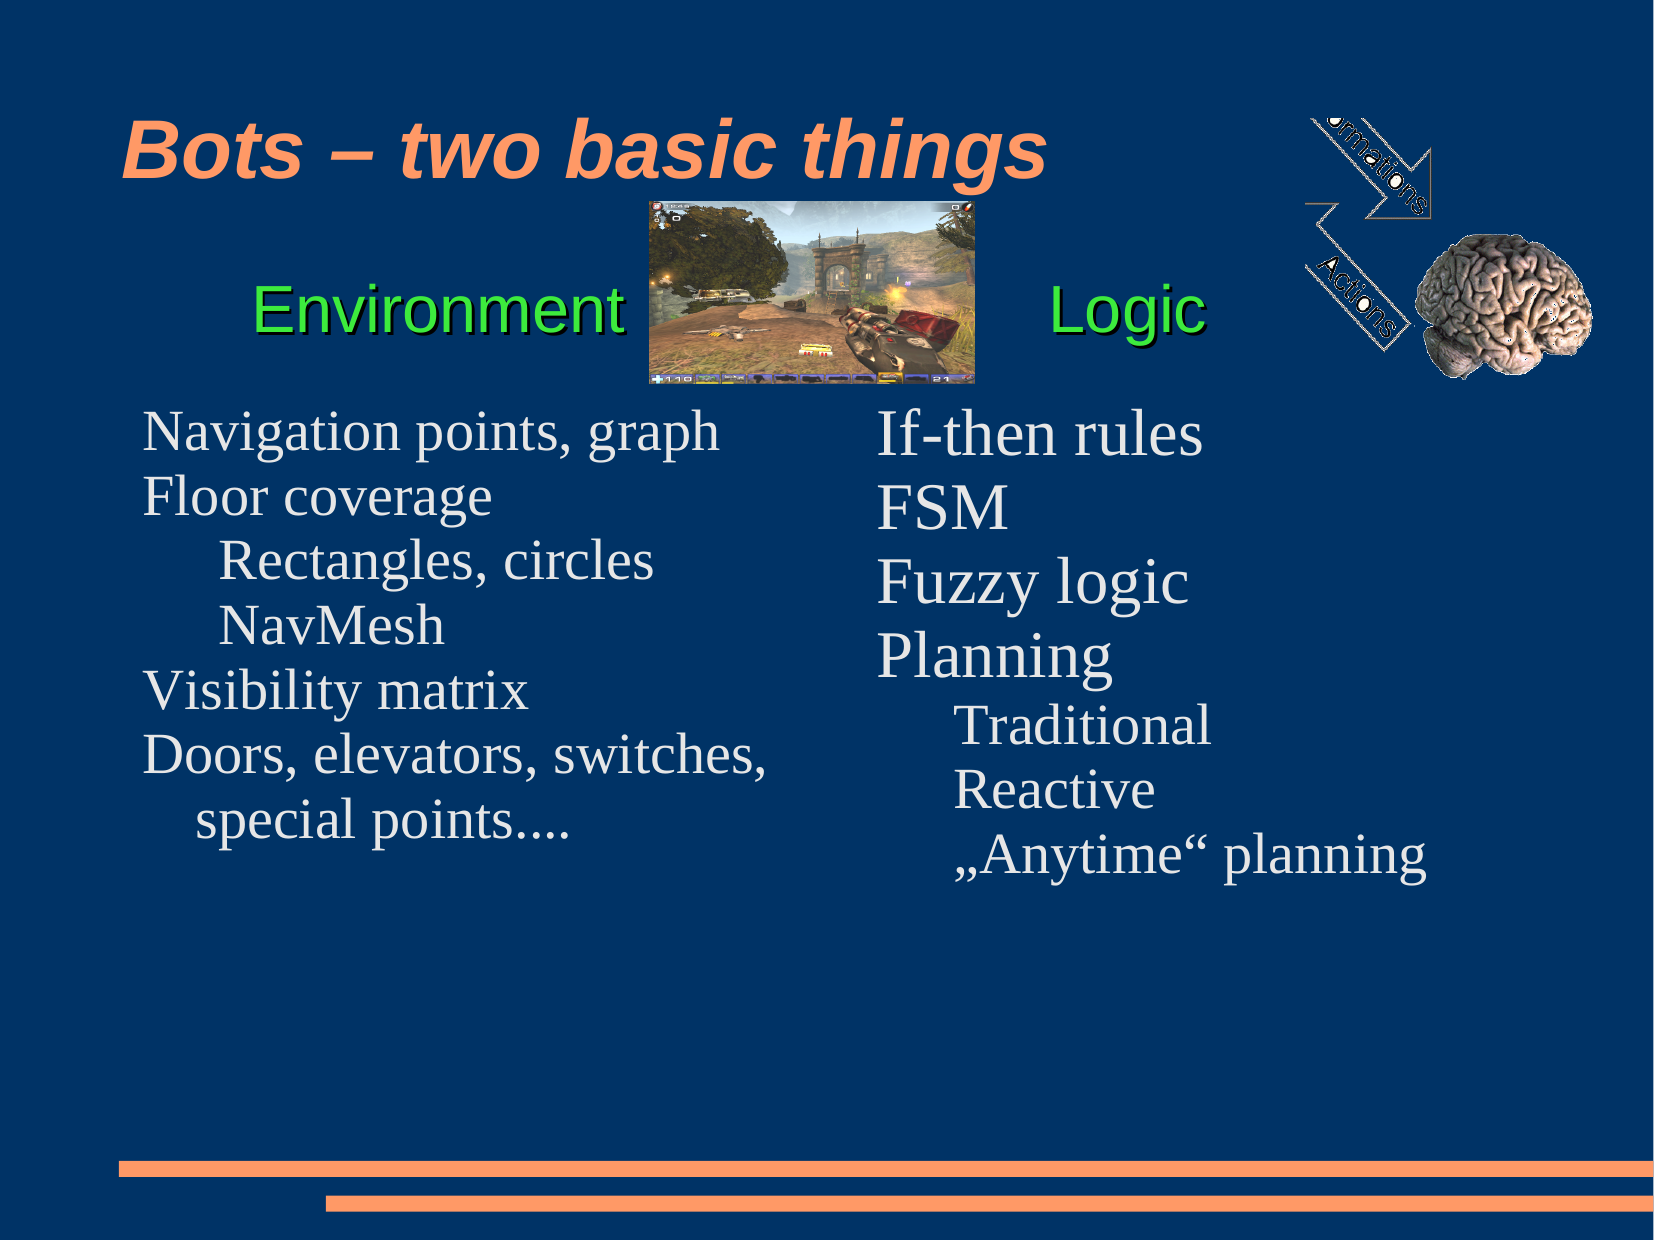

# Bots – two basic things
Environment
Logic
If-then rules
FSM
Fuzzy logic
Planning
Traditional
Reactive
„Anytime“ planning
Navigation points, graph
Floor coverage
Rectangles, circles
NavMesh
Visibility matrix
Doors, elevators, switches, special points....